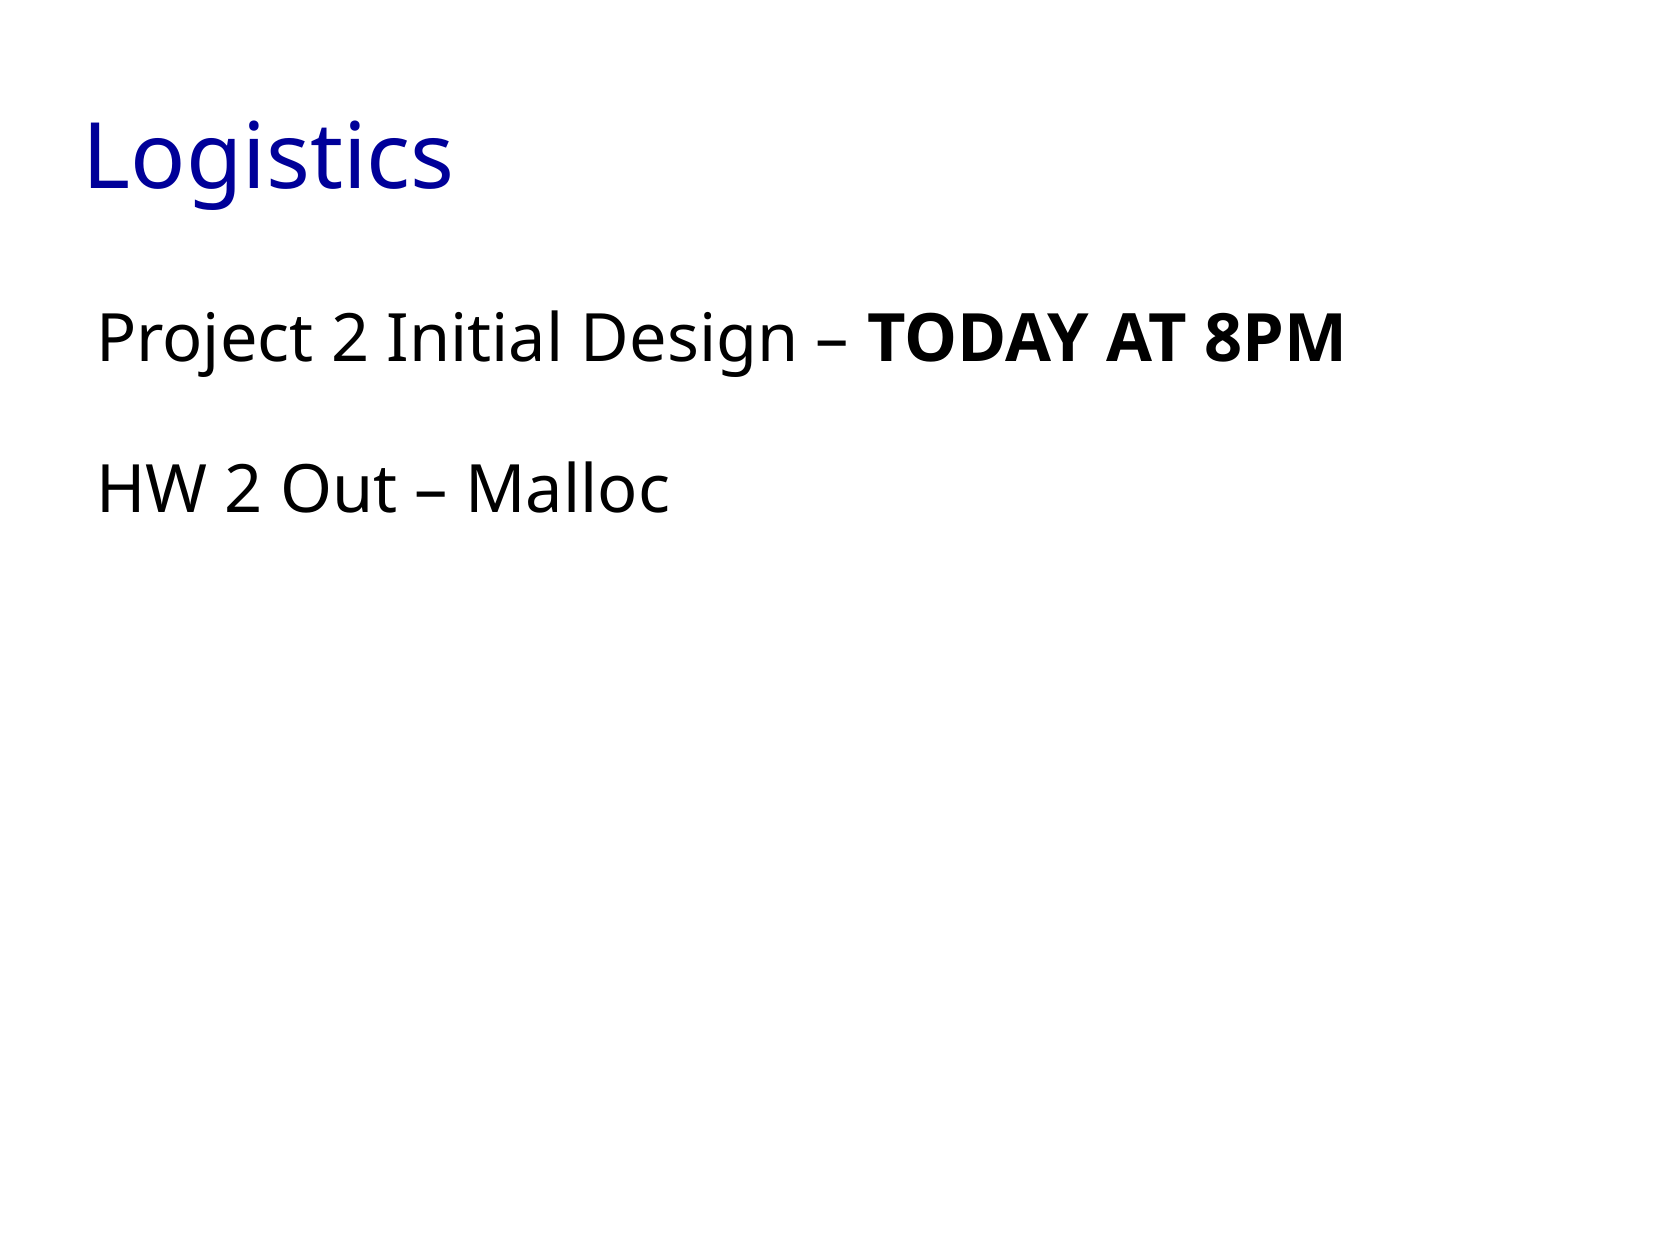

# Logistics
Project 2 Initial Design – TODAY AT 8PM
HW 2 Out – Malloc